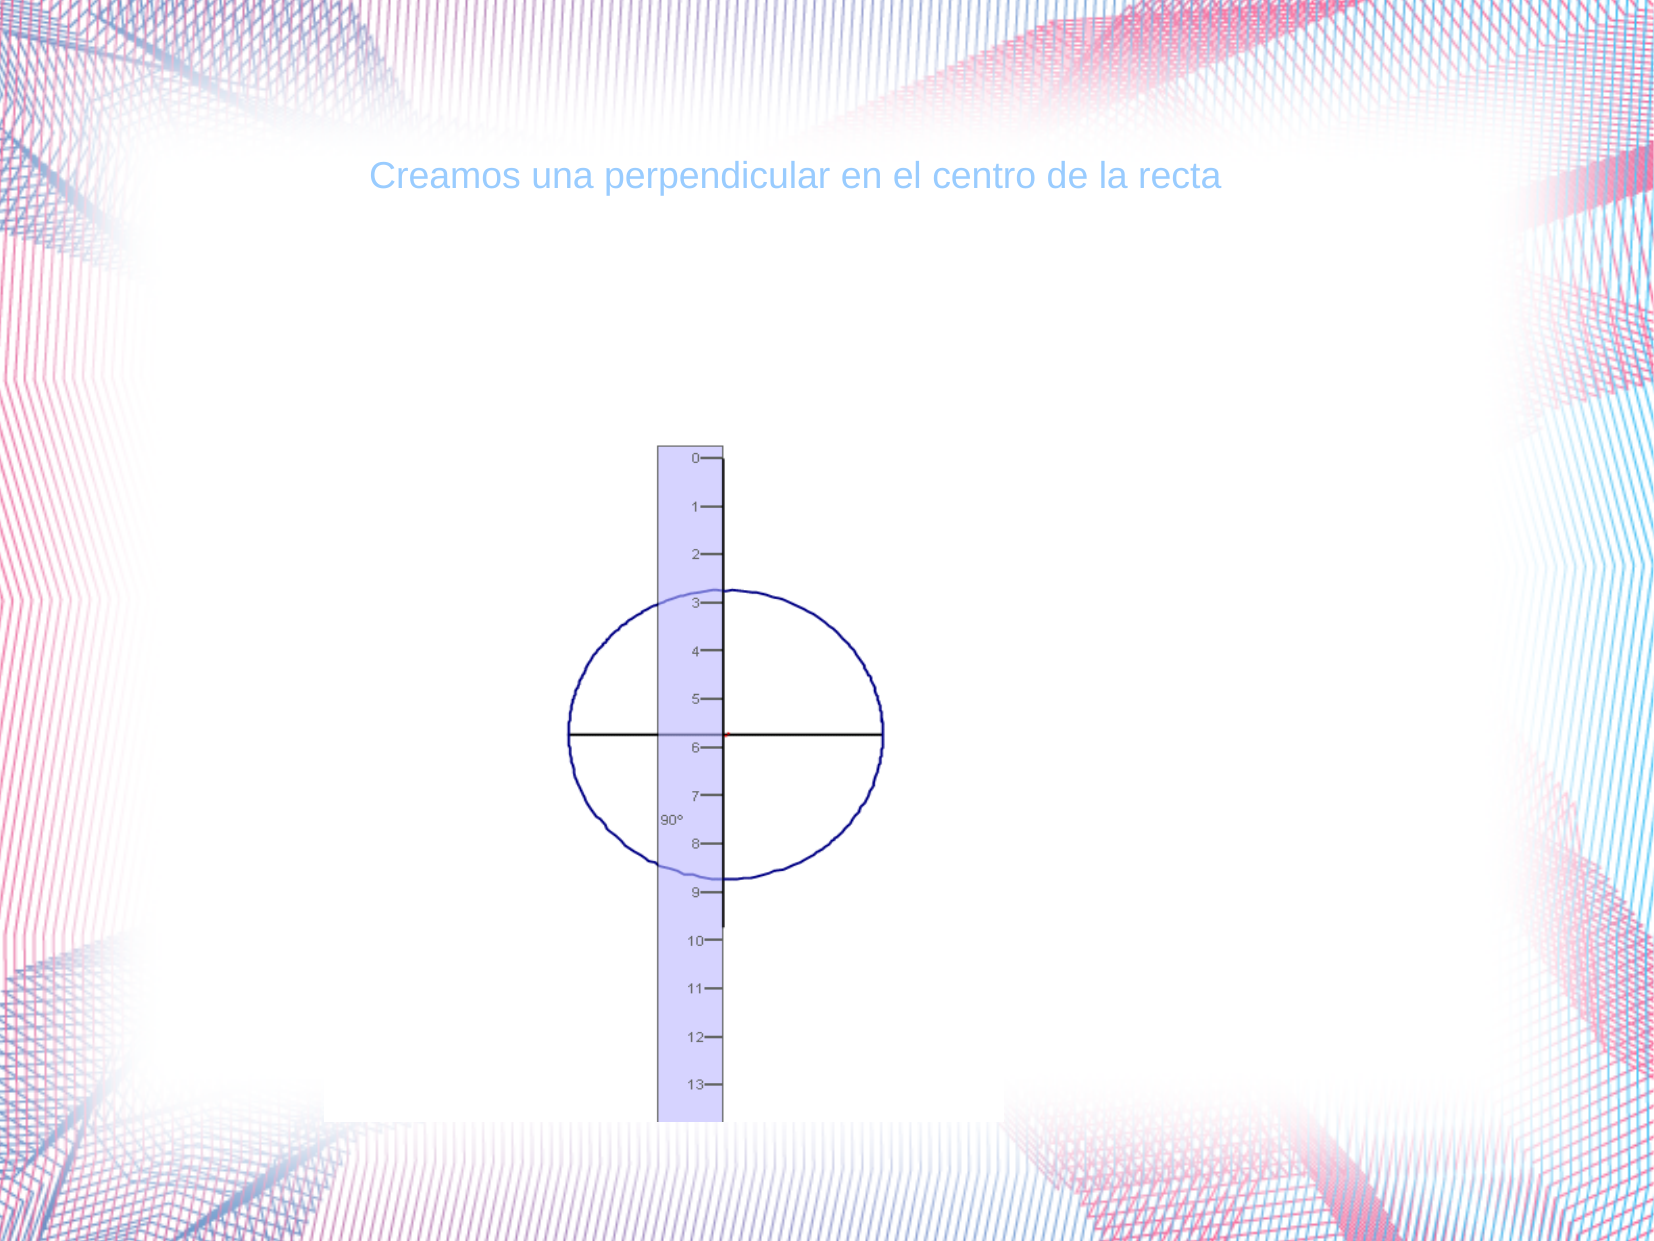

Creamos una perpendicular en el centro de la recta